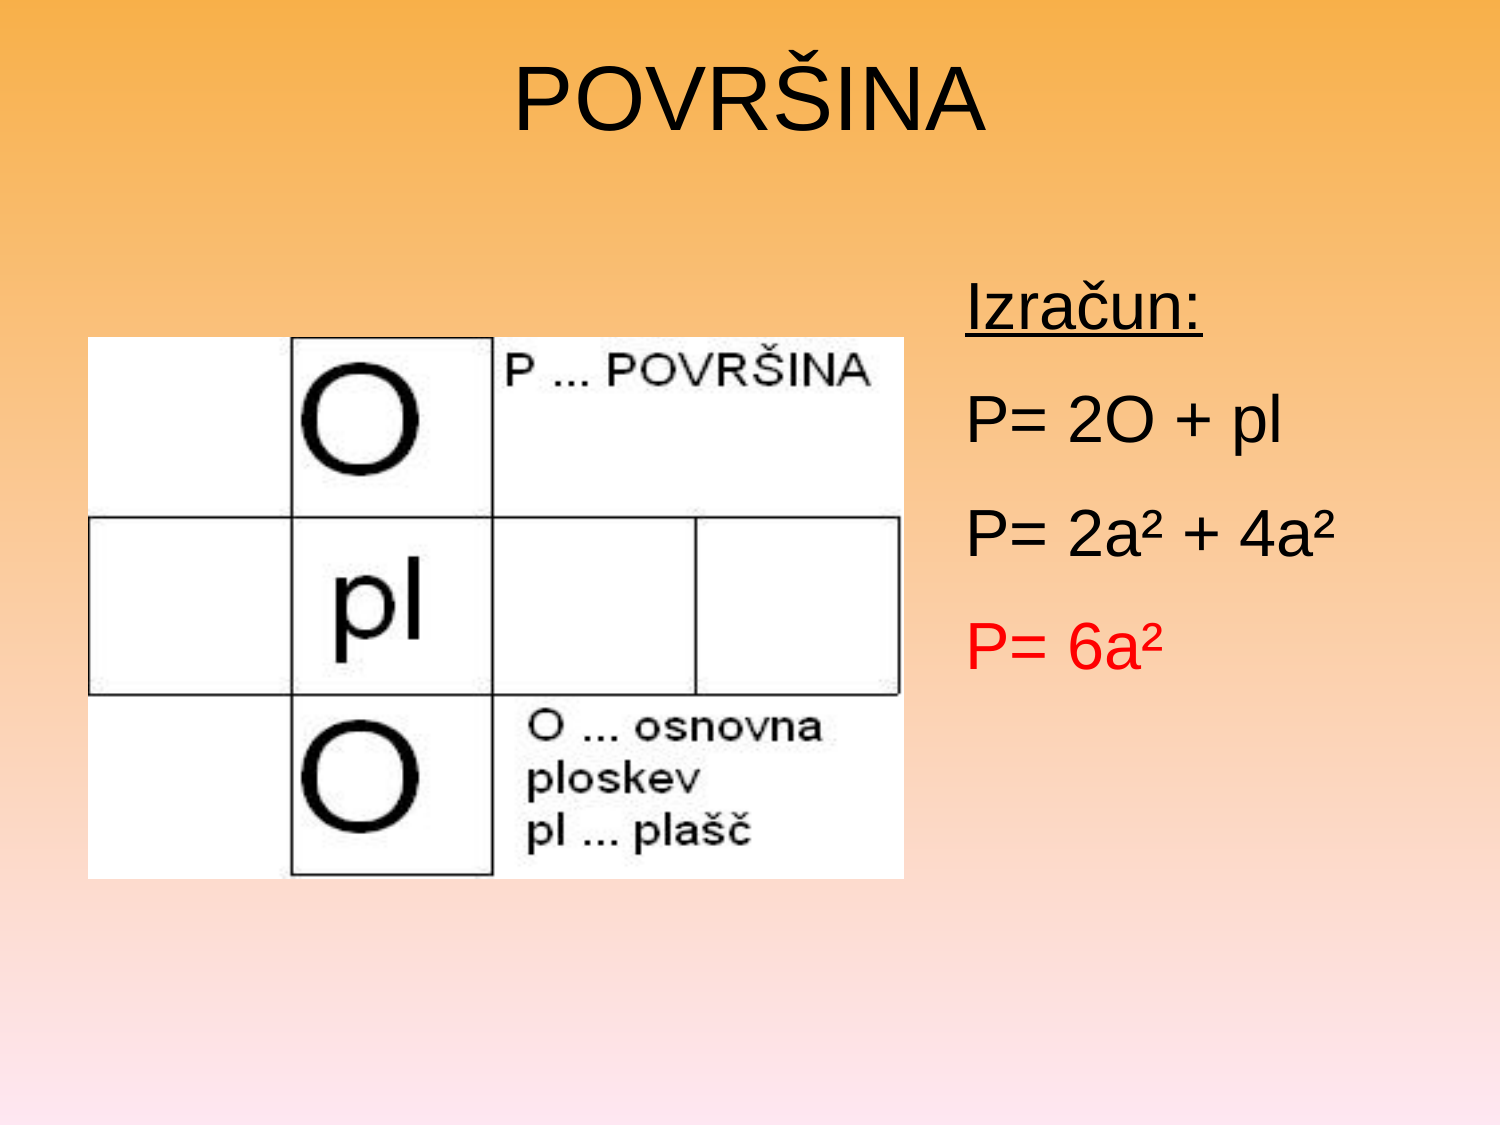

# POVRŠINA
Izračun:
P= 2O + pl
P= 2a² + 4a²
P= 6a²